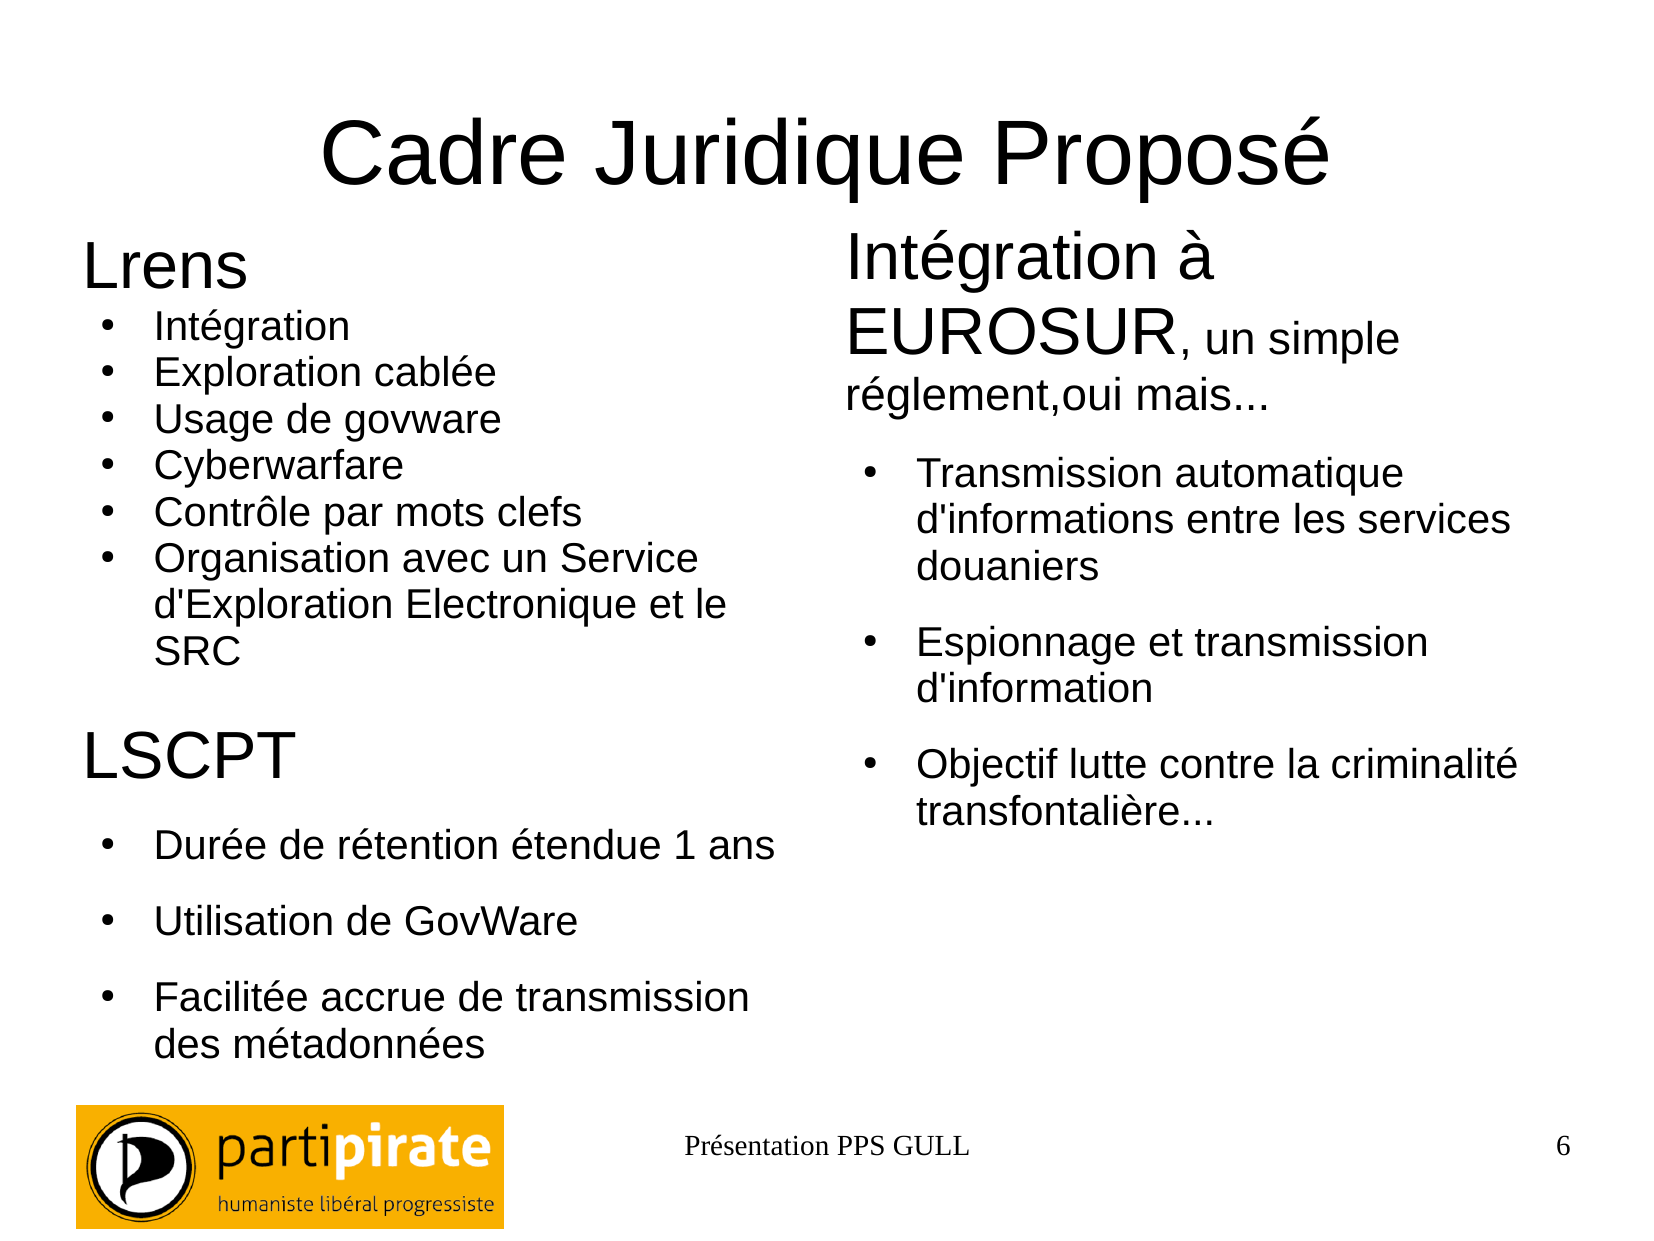

# Cadre Juridique Proposé
Intégration à EUROSUR, un simple réglement,oui mais...
Transmission automatique d'informations entre les services douaniers
Espionnage et transmission d'information
Objectif lutte contre la criminalité transfontalière...
Lrens
Intégration
Exploration cablée
Usage de govware
Cyberwarfare
Contrôle par mots clefs
Organisation avec un Service d'Exploration Electronique et le SRC
LSCPT
Durée de rétention étendue 1 ans
Utilisation de GovWare
Facilitée accrue de transmission des métadonnées
Présentation PPS GULL
6